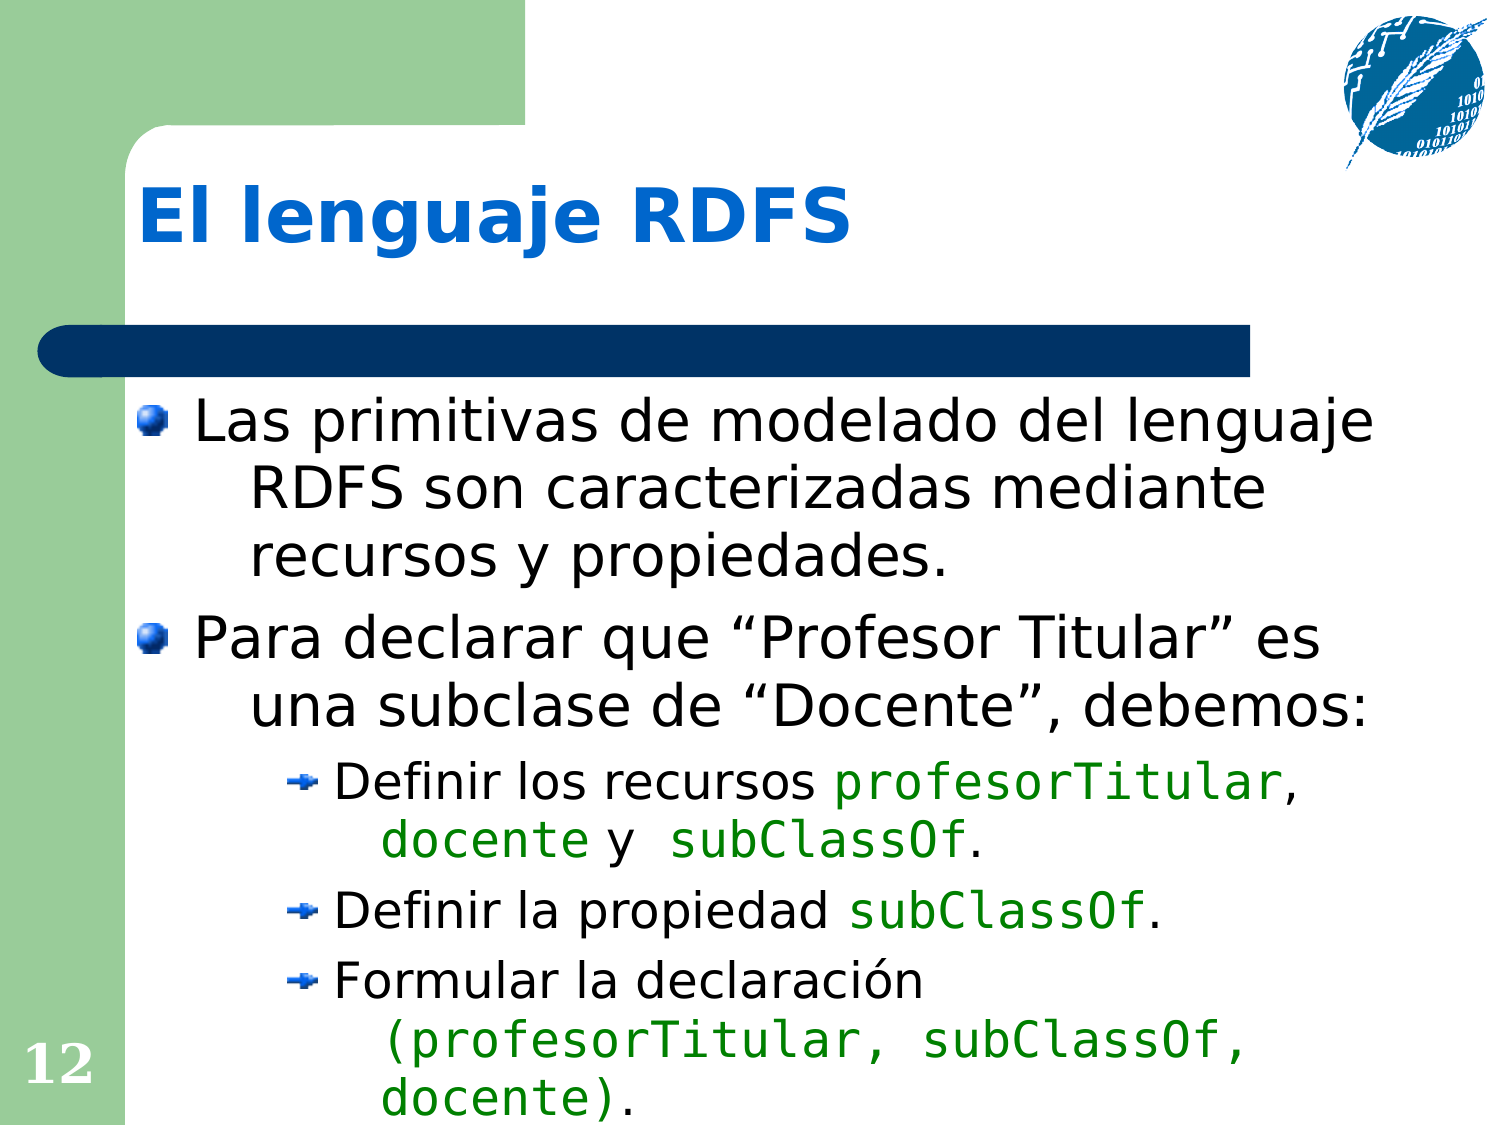

# El lenguaje RDFS
Las primitivas de modelado del lenguaje RDFS son caracterizadas mediante recursos y propiedades.
Para declarar que “Profesor Titular” es una subclase de “Docente”, debemos:
Definir los recursos profesorTitular, docente y subClassOf.
Definir la propiedad subClassOf.
Formular la declaración (profesorTitular, subClassOf, docente).
12